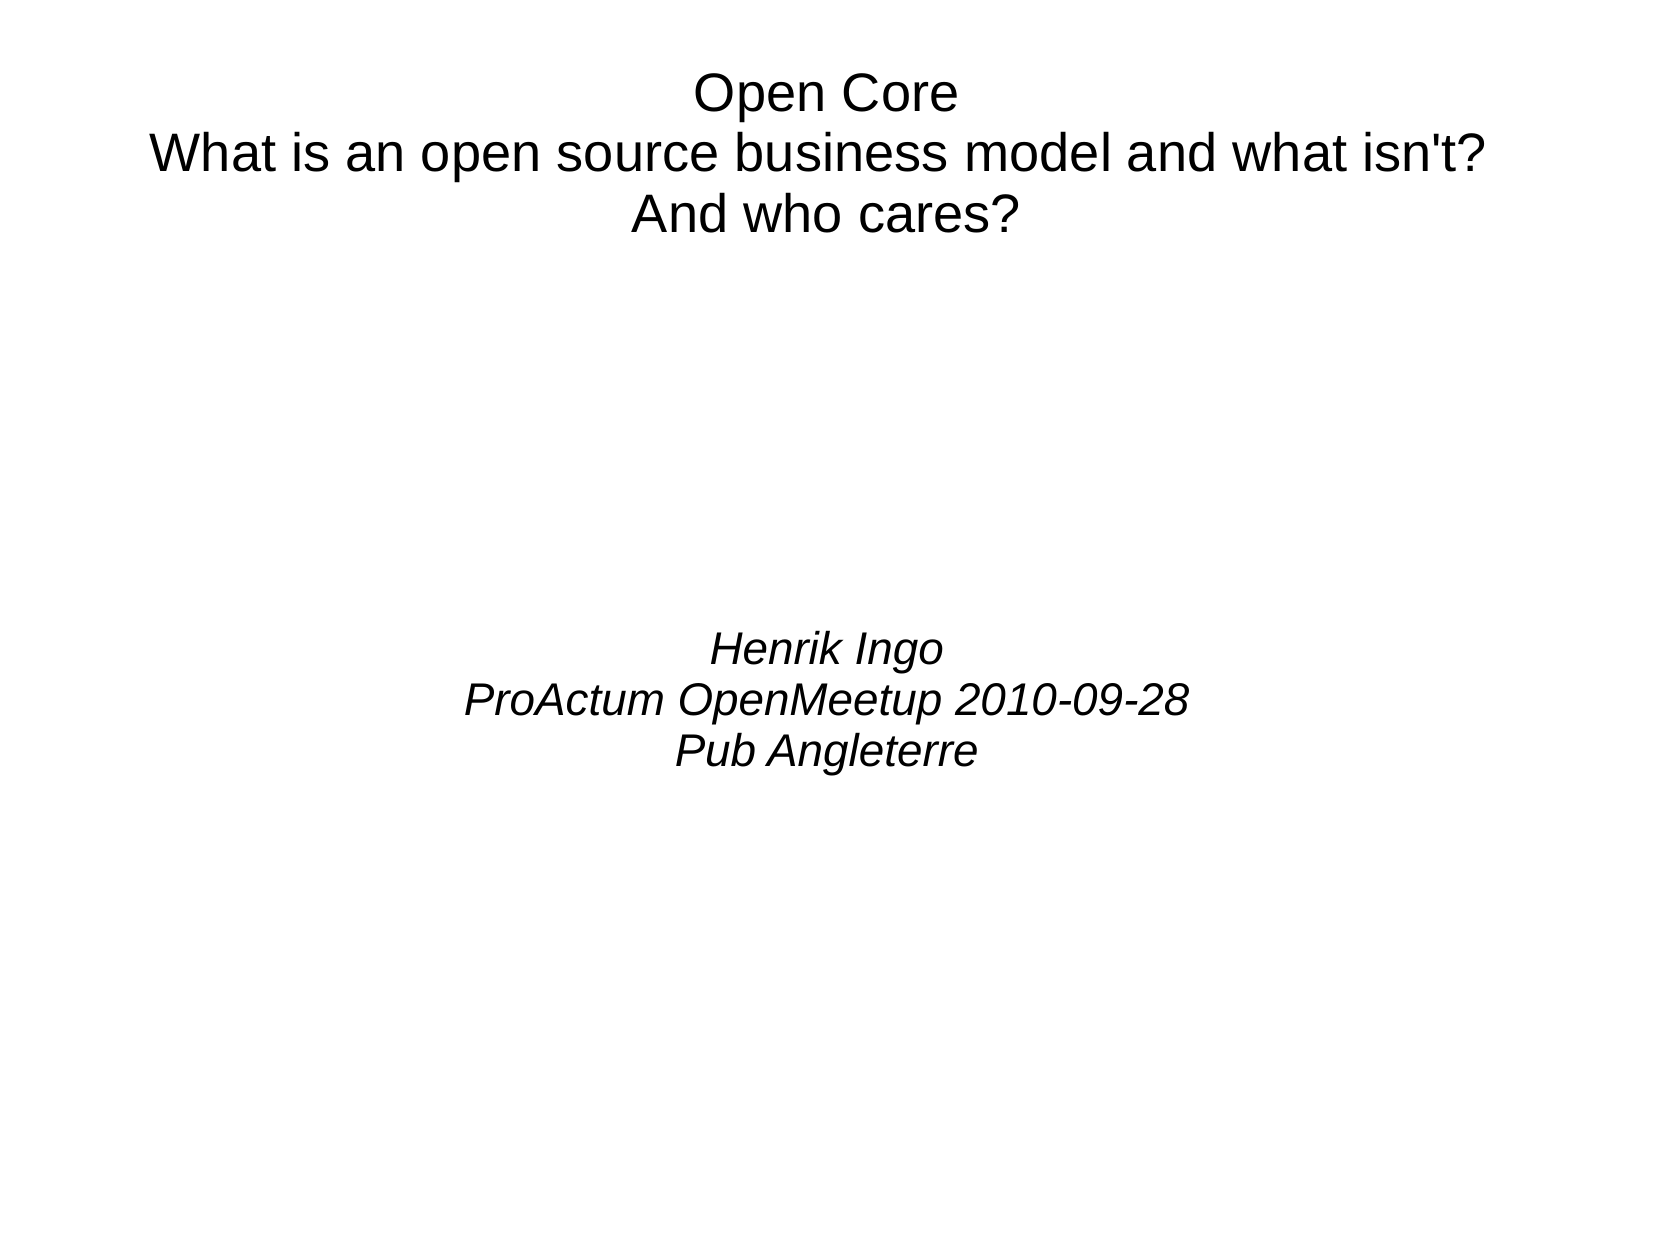

# Open Core What is an open source business model and what isn't? And who cares?
Henrik Ingo
ProActum OpenMeetup 2010-09-28
Pub Angleterre